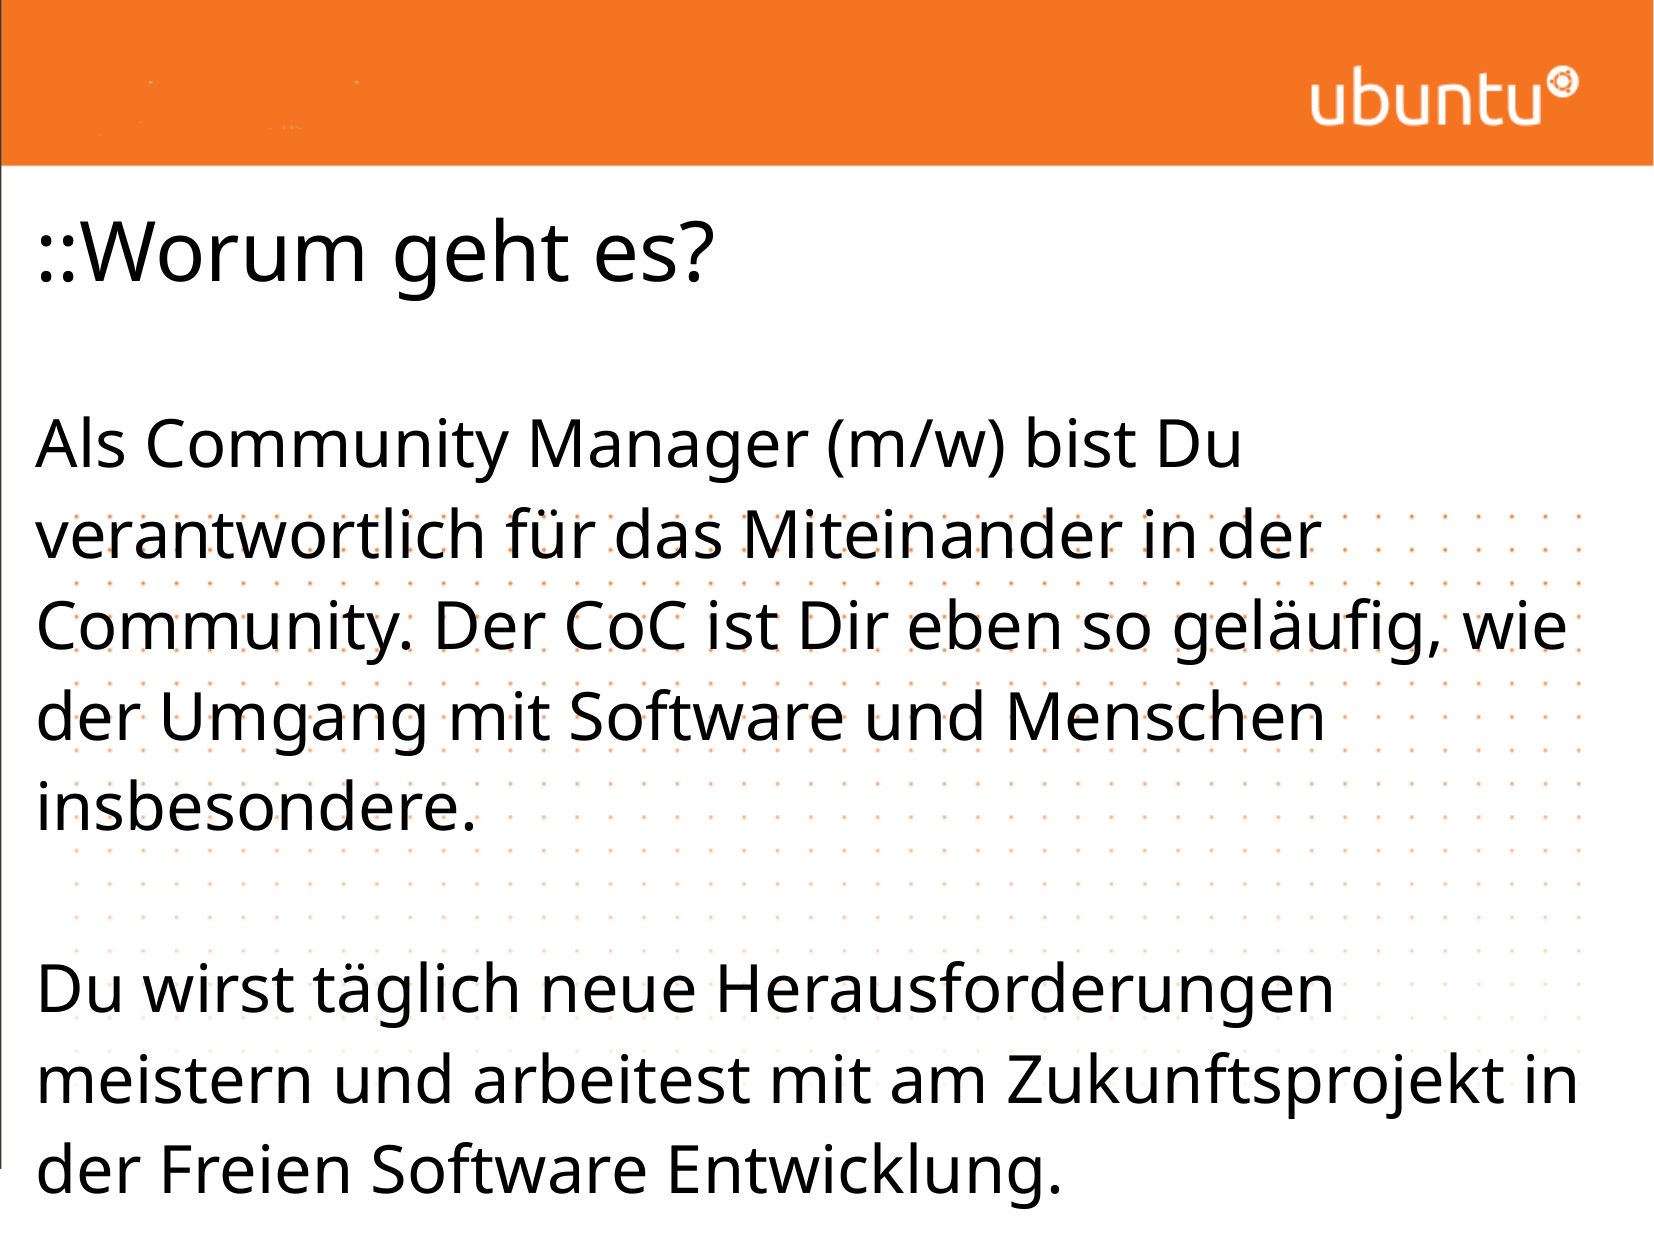

# ::Worum geht es?
Als Community Manager (m/w) bist Du verantwortlich für das Miteinander in der Community. Der CoC ist Dir eben so geläufig, wie der Umgang mit Software und Menschen insbesondere.
Du wirst täglich neue Herausforderungen meistern und arbeitest mit am Zukunftsprojekt in der Freien Software Entwicklung.